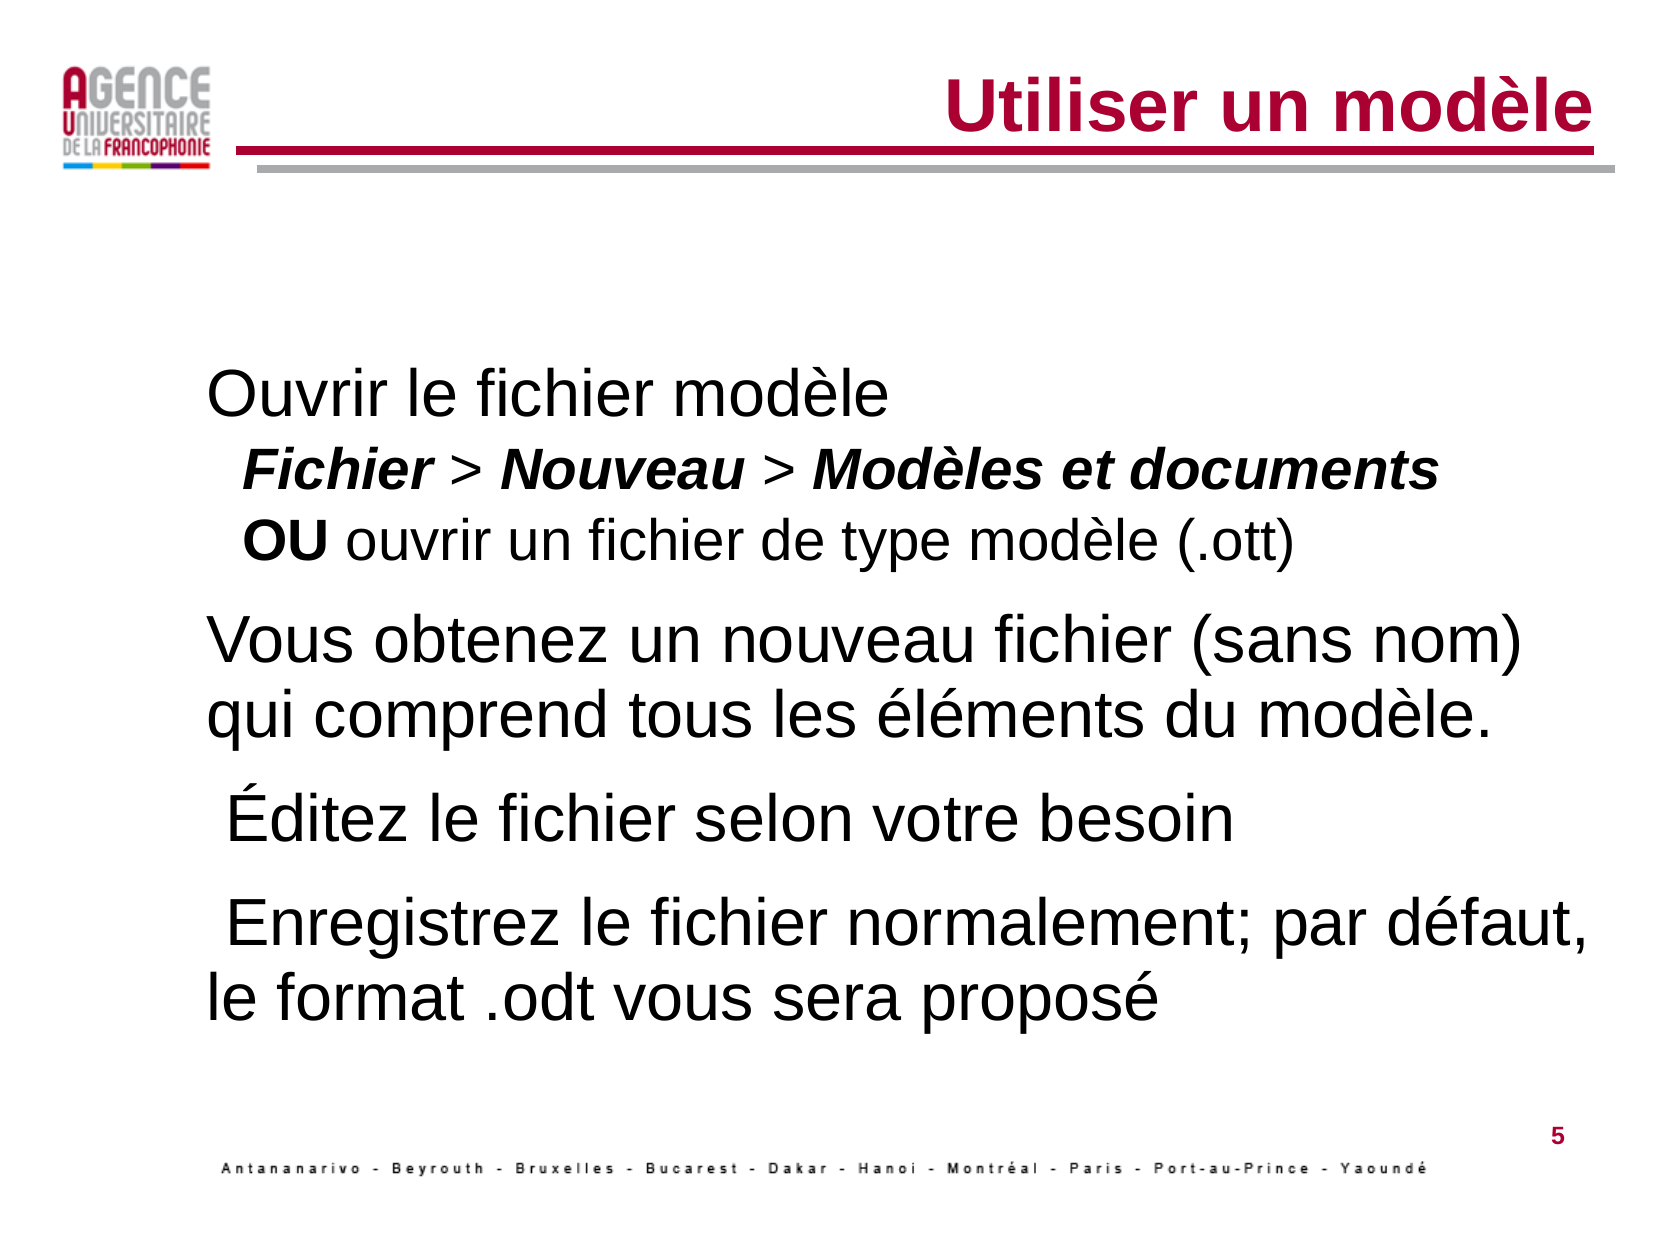

# Utiliser un modèle
Ouvrir le fichier modèle
Fichier > Nouveau > Modèles et documents
OU ouvrir un fichier de type modèle (.ott)
Vous obtenez un nouveau fichier (sans nom) qui comprend tous les éléments du modèle.
 Éditez le fichier selon votre besoin
 Enregistrez le fichier normalement; par défaut, le format .odt vous sera proposé
5